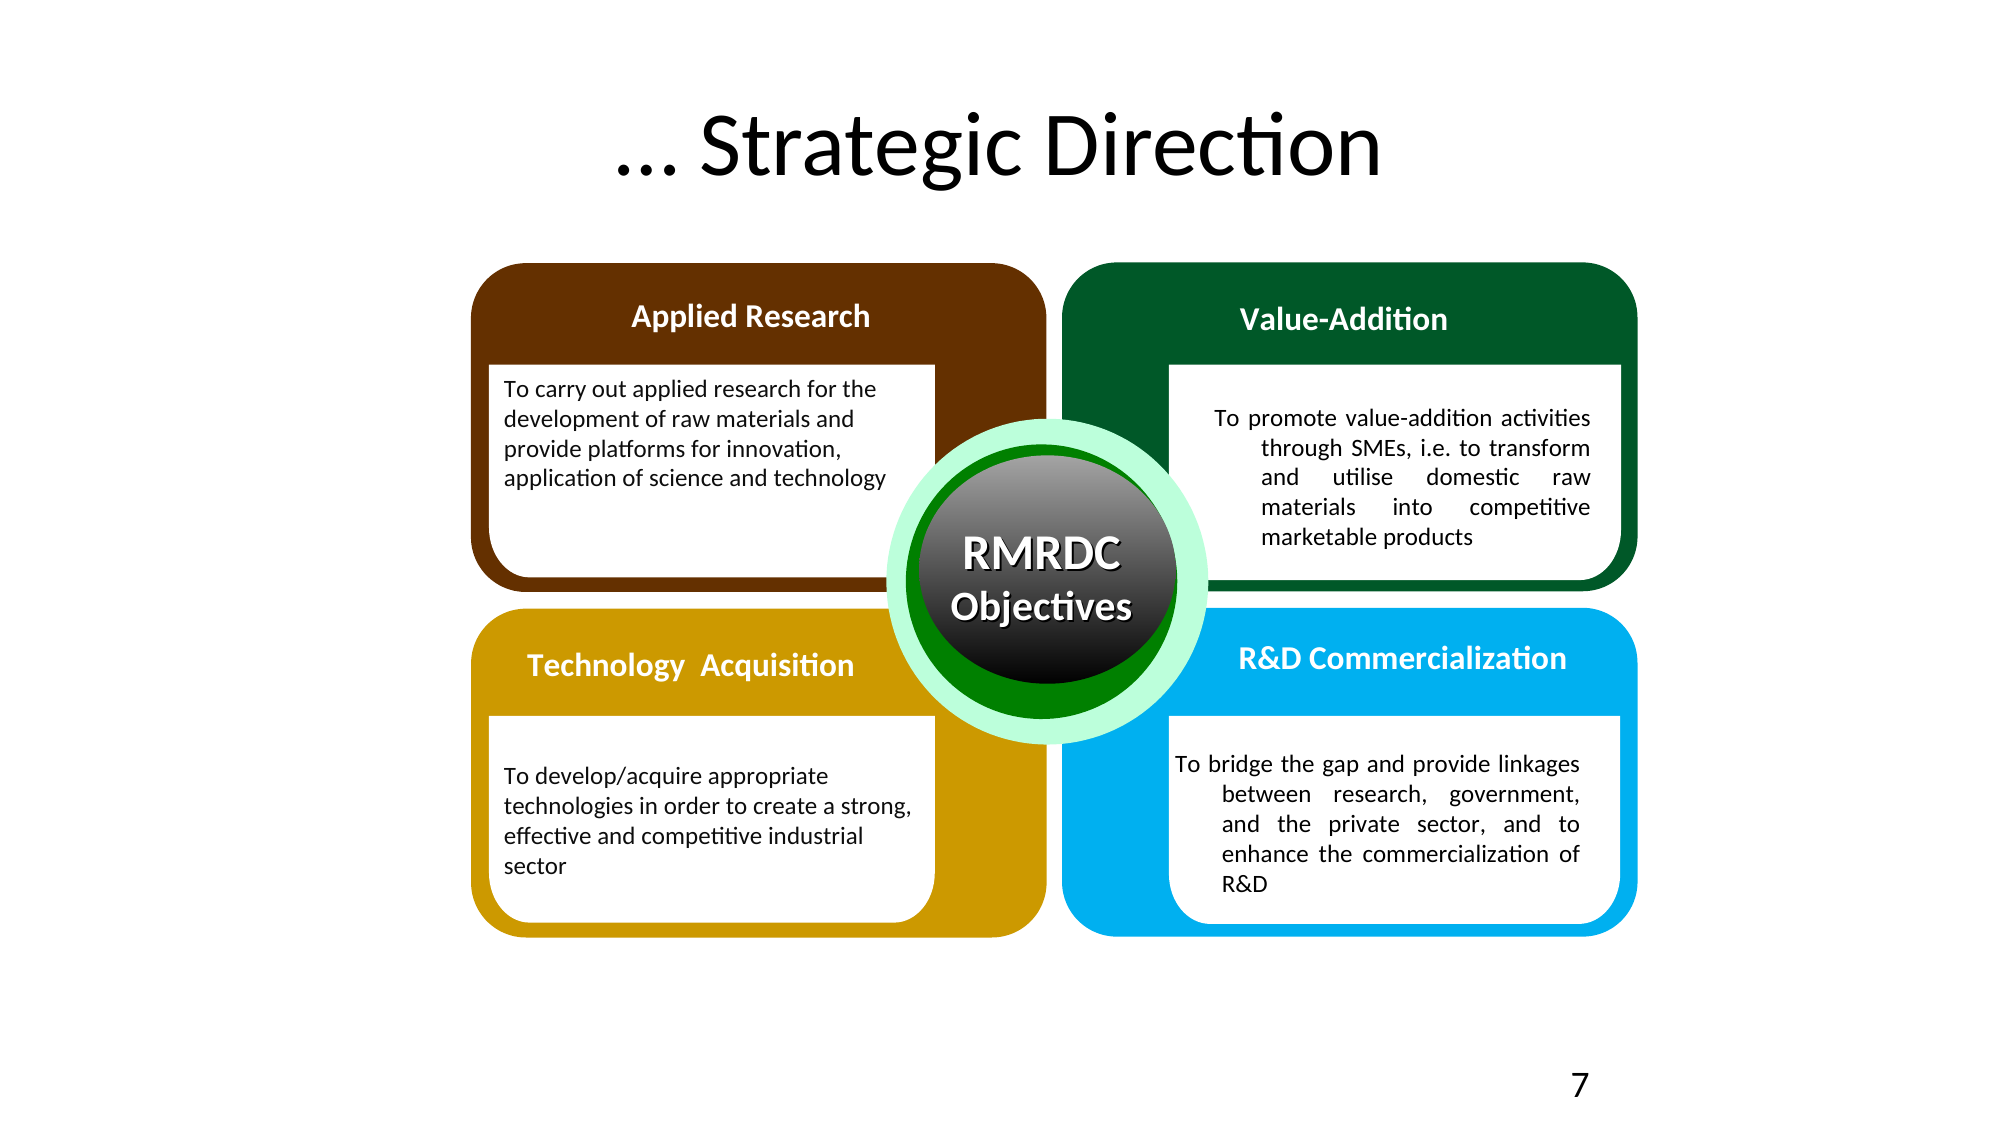

# … Strategic Direction
Applied Research
Value-Addition
To carry out applied research for the development of raw materials and provide platforms for innovation, application of science and technology
To promote value-addition activities through SMEs, i.e. to transform and utilise domestic raw materials into competitive marketable products
RMRDC
Objectives
R&D Commercialization
Technology Acquisition
To develop/acquire appropriate technologies in order to create a strong, effective and competitive industrial sector
To bridge the gap and provide linkages between research, government, and the private sector, and to enhance the commercialization of R&D